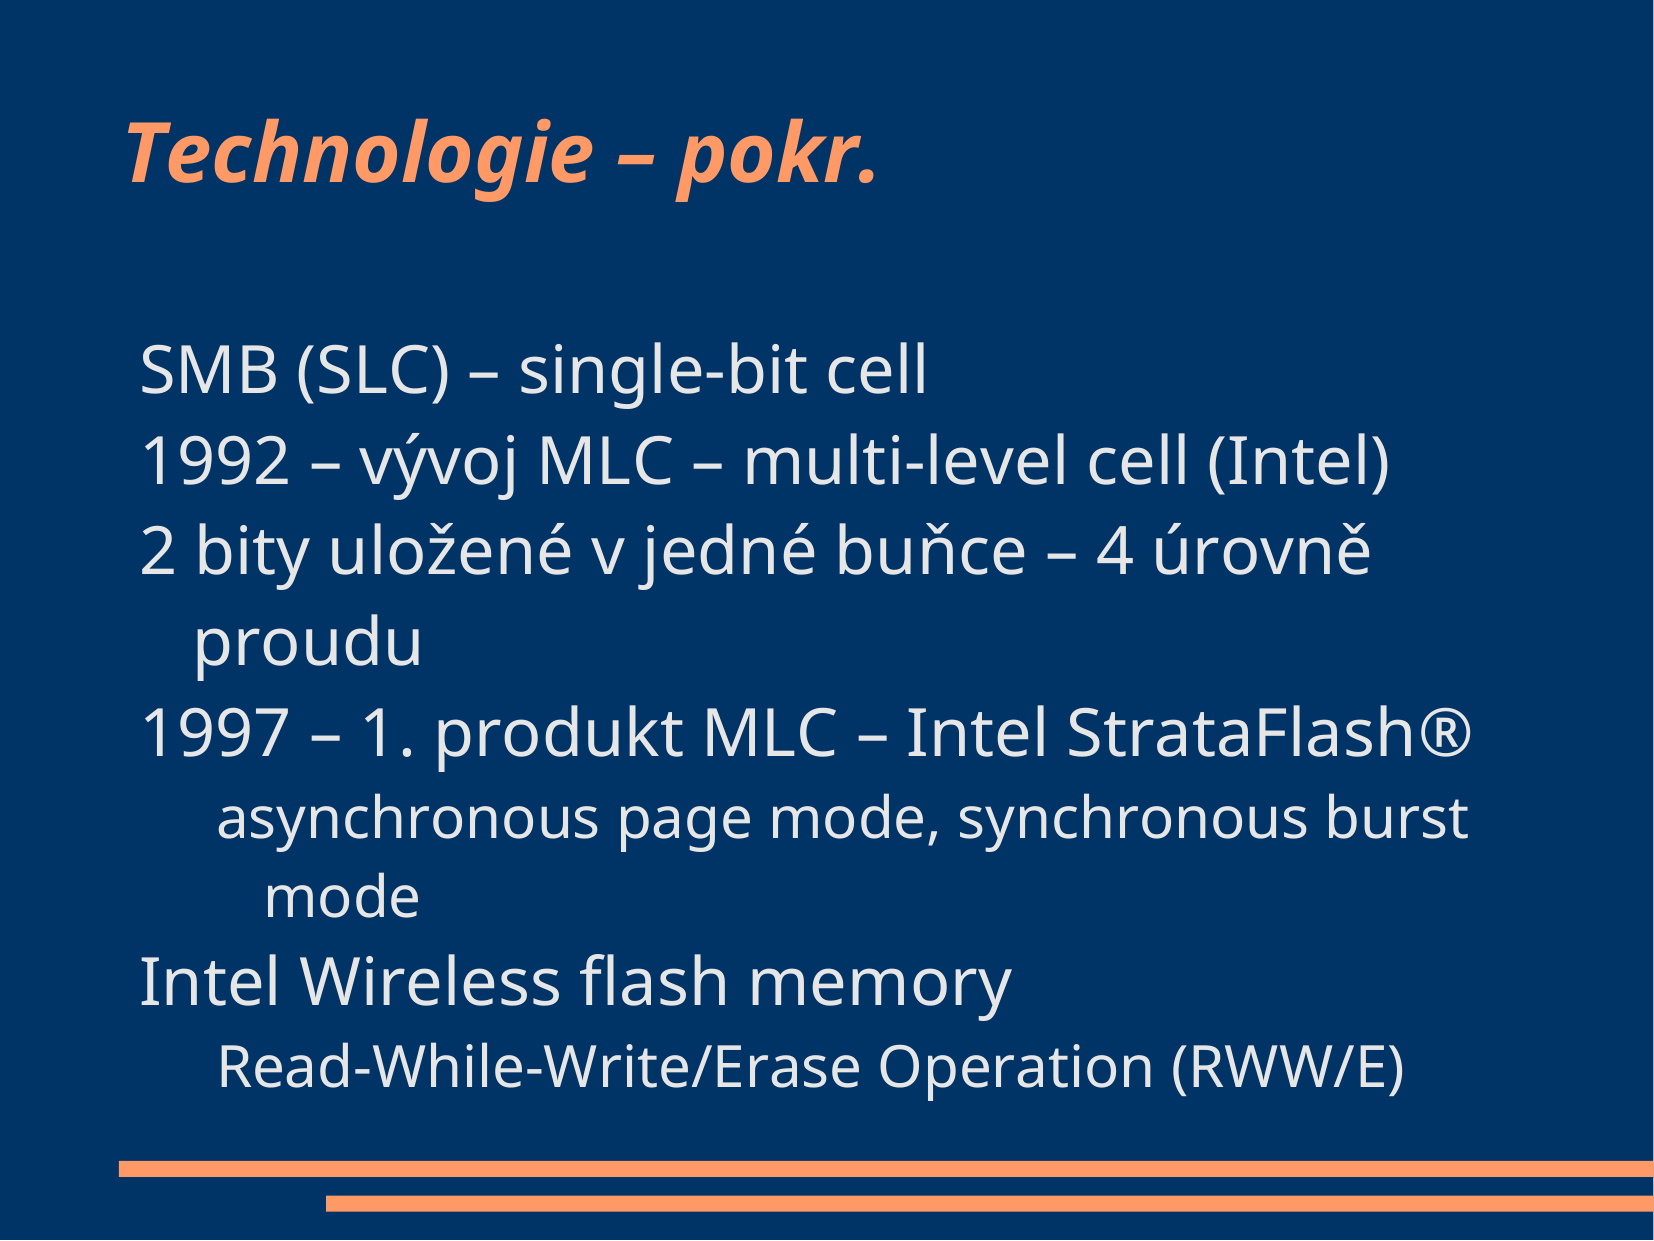

# Technologie – pokr.
SMB (SLC) – single-bit cell
1992 – vývoj MLC – multi-level cell (Intel)
2 bity uložené v jedné buňce – 4 úrovně proudu
1997 – 1. produkt MLC – Intel StrataFlash®
asynchronous page mode, synchronous burst mode
Intel Wireless flash memory
Read-While-Write/Erase Operation (RWW/E)